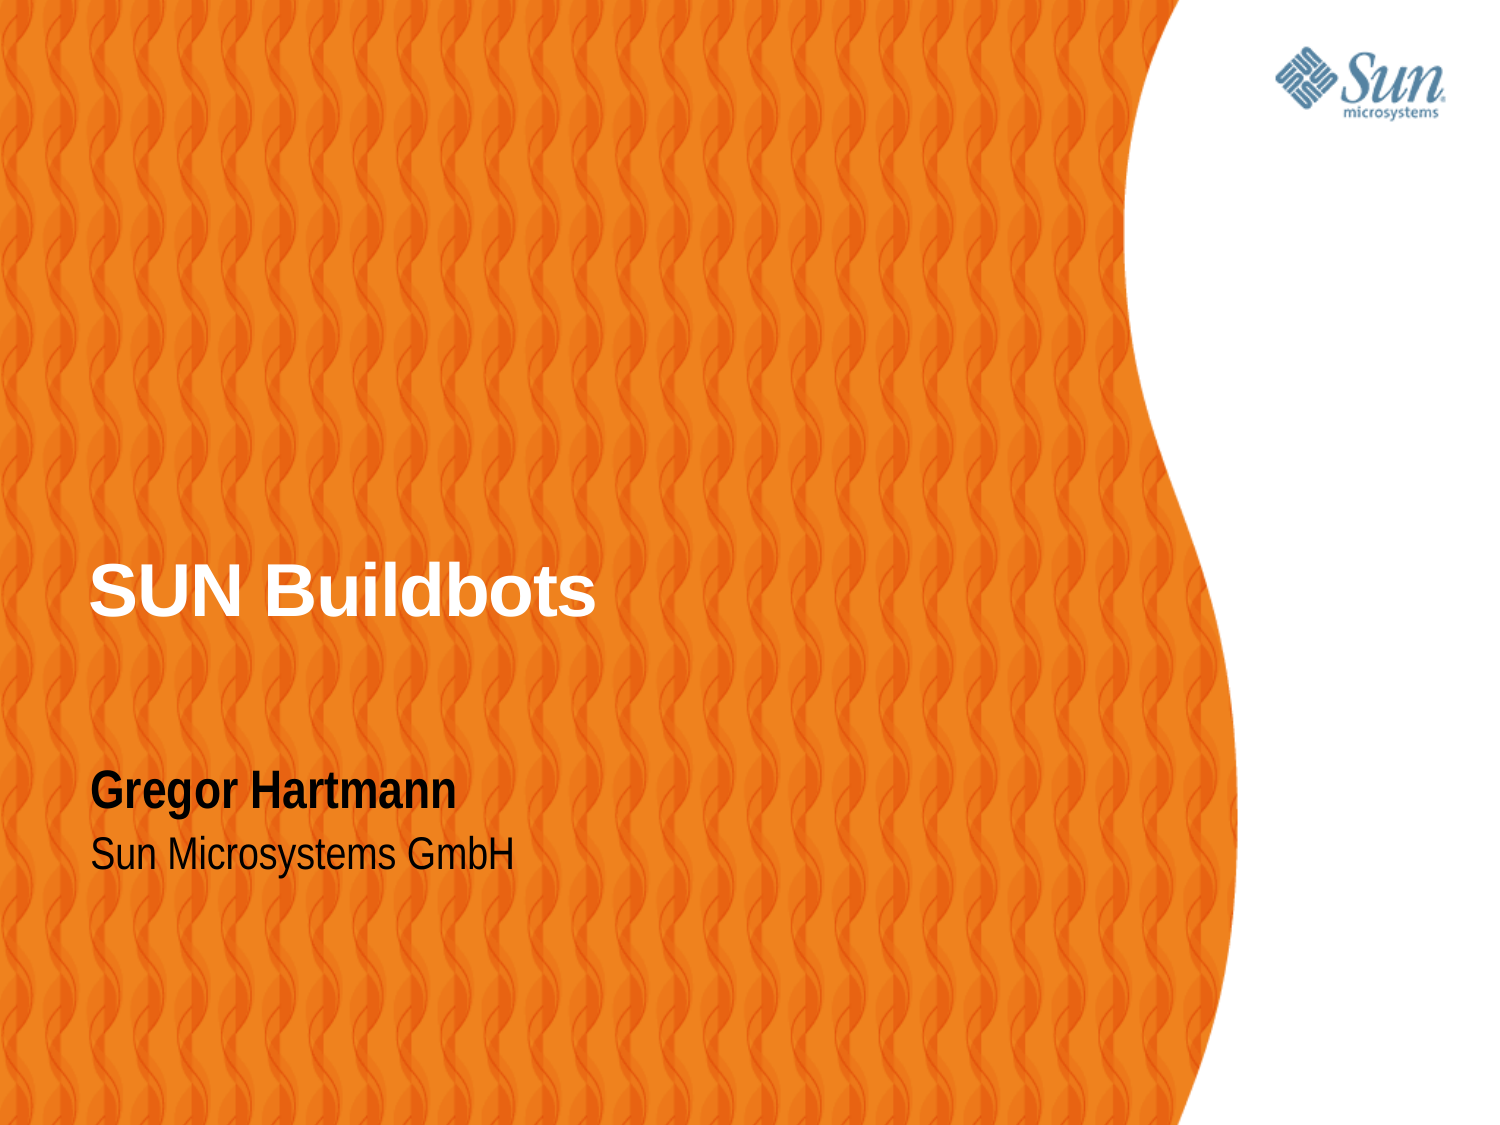

# SUN Buildbots
Gregor Hartmann
Sun Microsystems GmbH